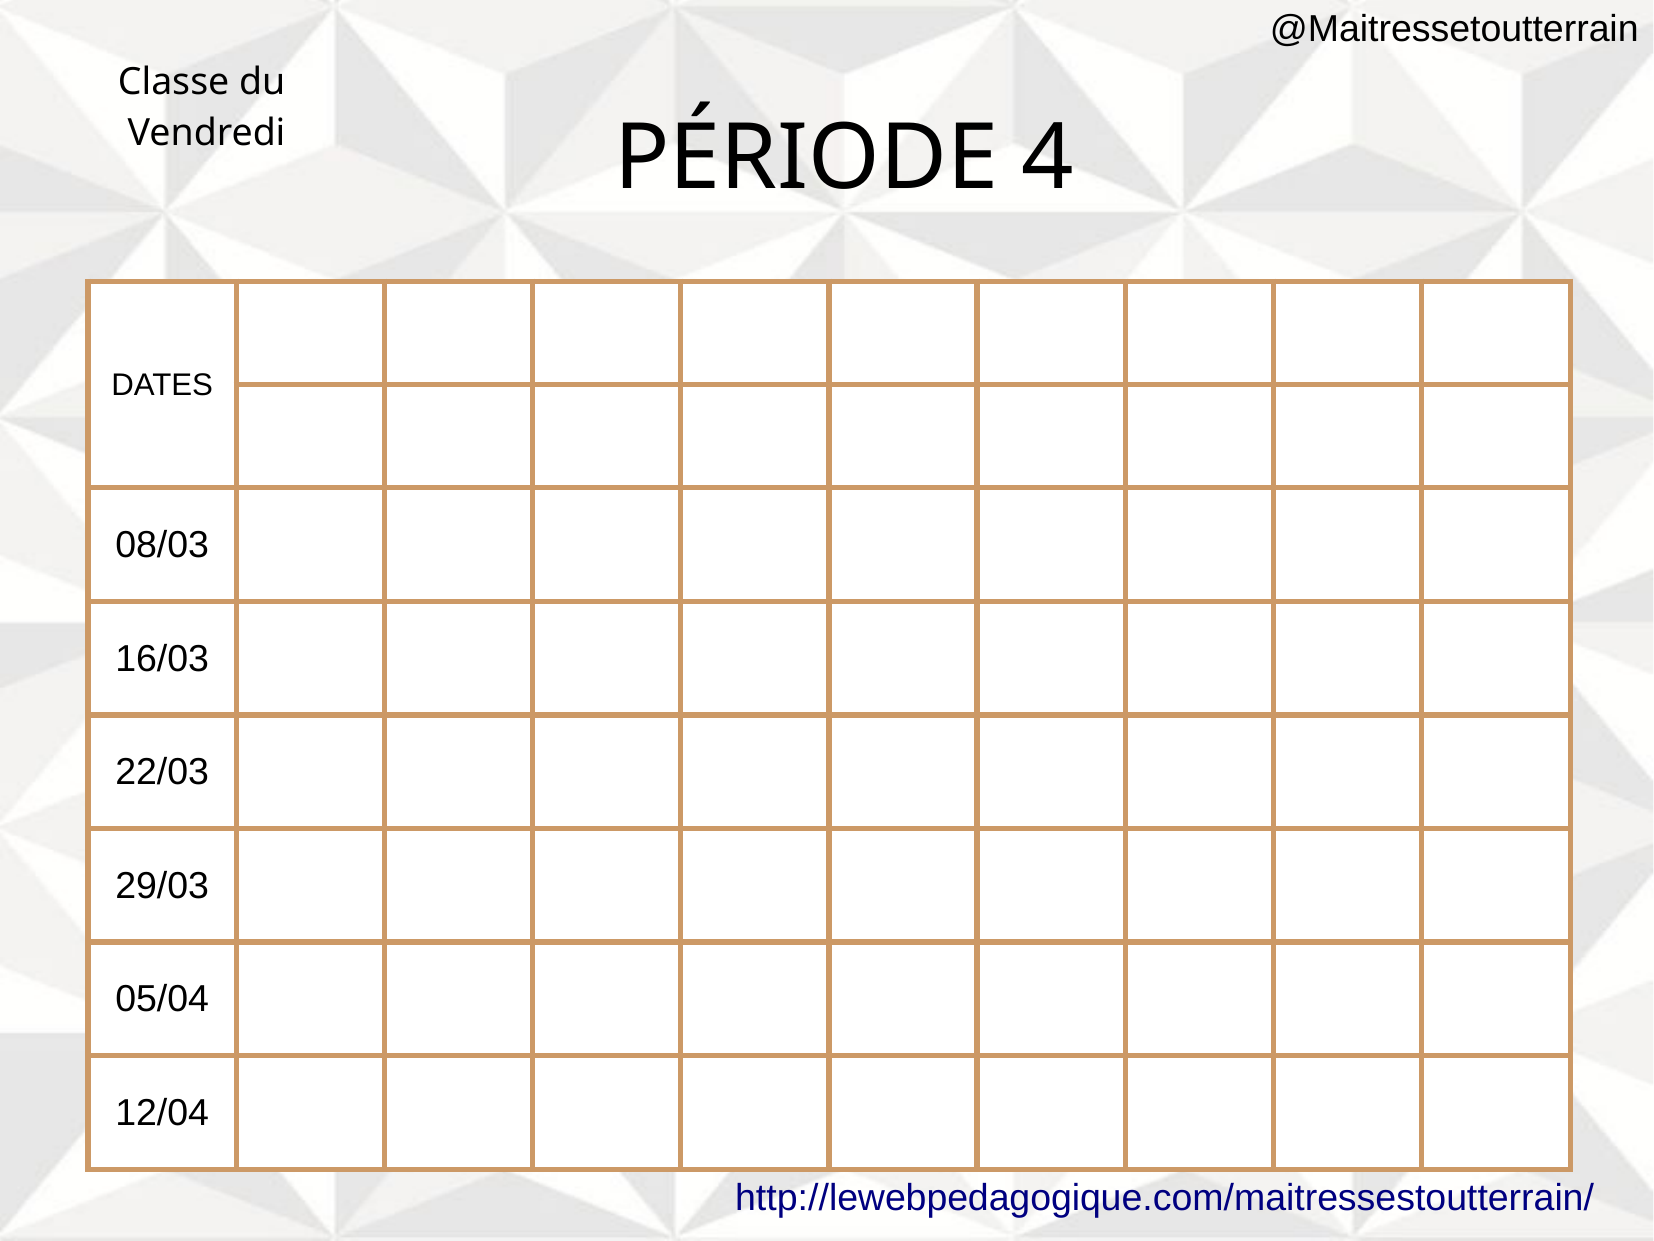

@Maitressetoutterrain
Classe du
Vendredi
# PÉRIODE 4
| DATES | | | | | | | | | |
| --- | --- | --- | --- | --- | --- | --- | --- | --- | --- |
| | | | | | | | | | |
| 08/03 | | | | | | | | | |
| 16/03 | | | | | | | | | |
| 22/03 | | | | | | | | | |
| 29/03 | | | | | | | | | |
| 05/04 | | | | | | | | | |
| 12/04 | | | | | | | | | |
http://lewebpedagogique.com/maitressestoutterrain/